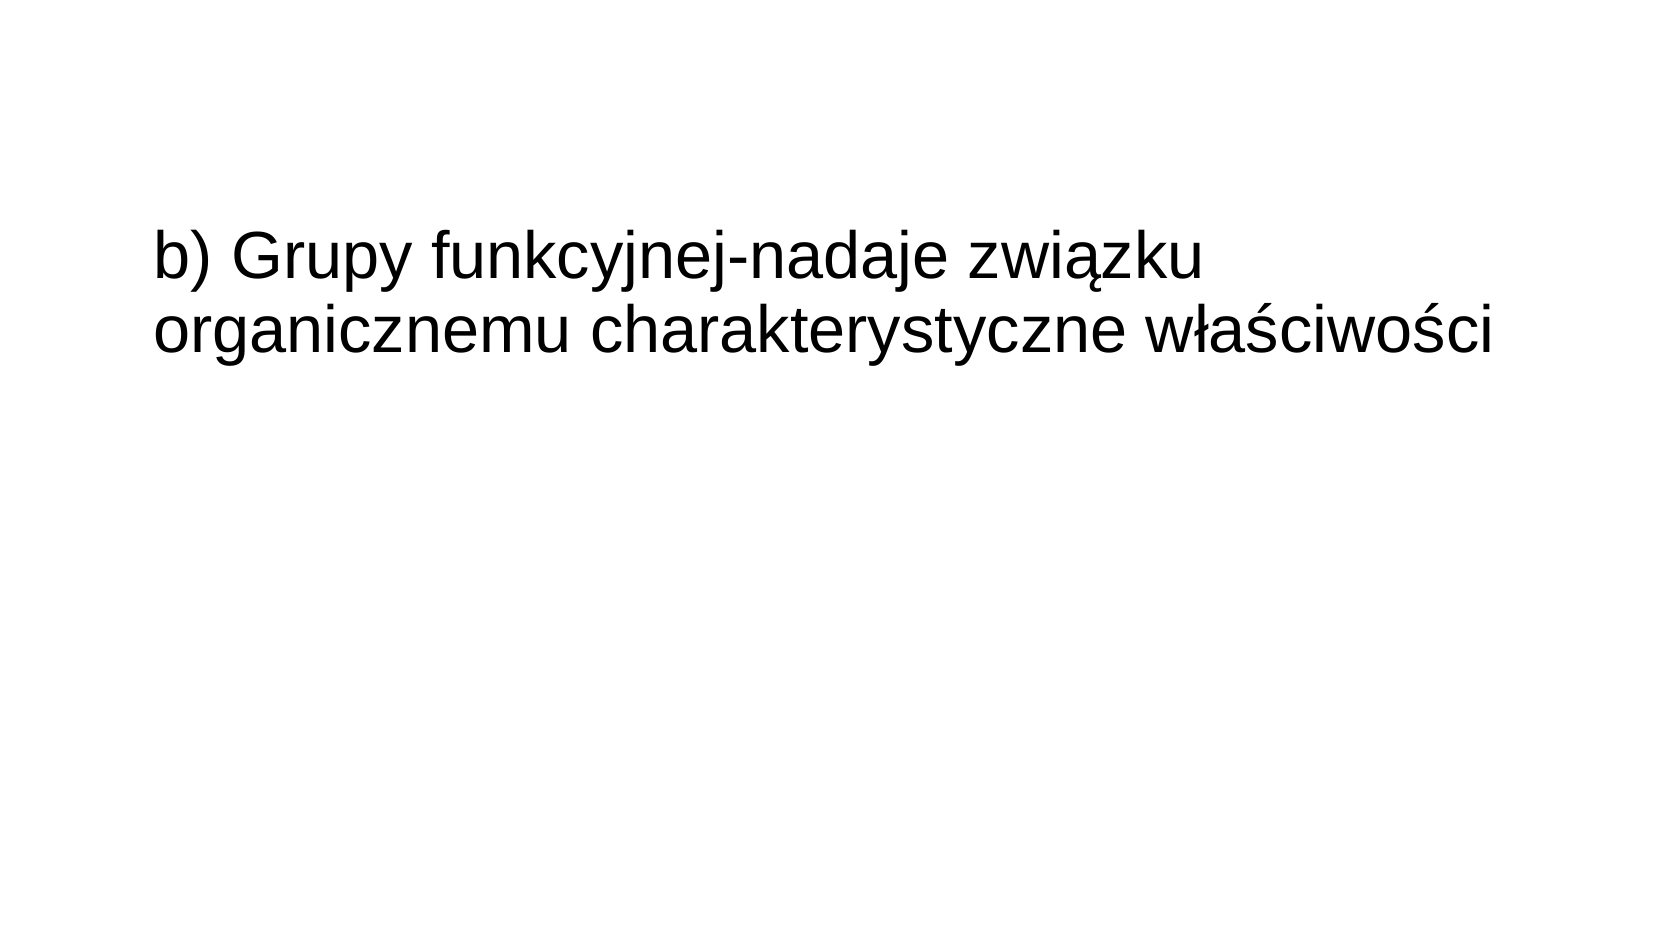

#
b) Grupy funkcyjnej-nadaje związku organicznemu charakterystyczne właściwości